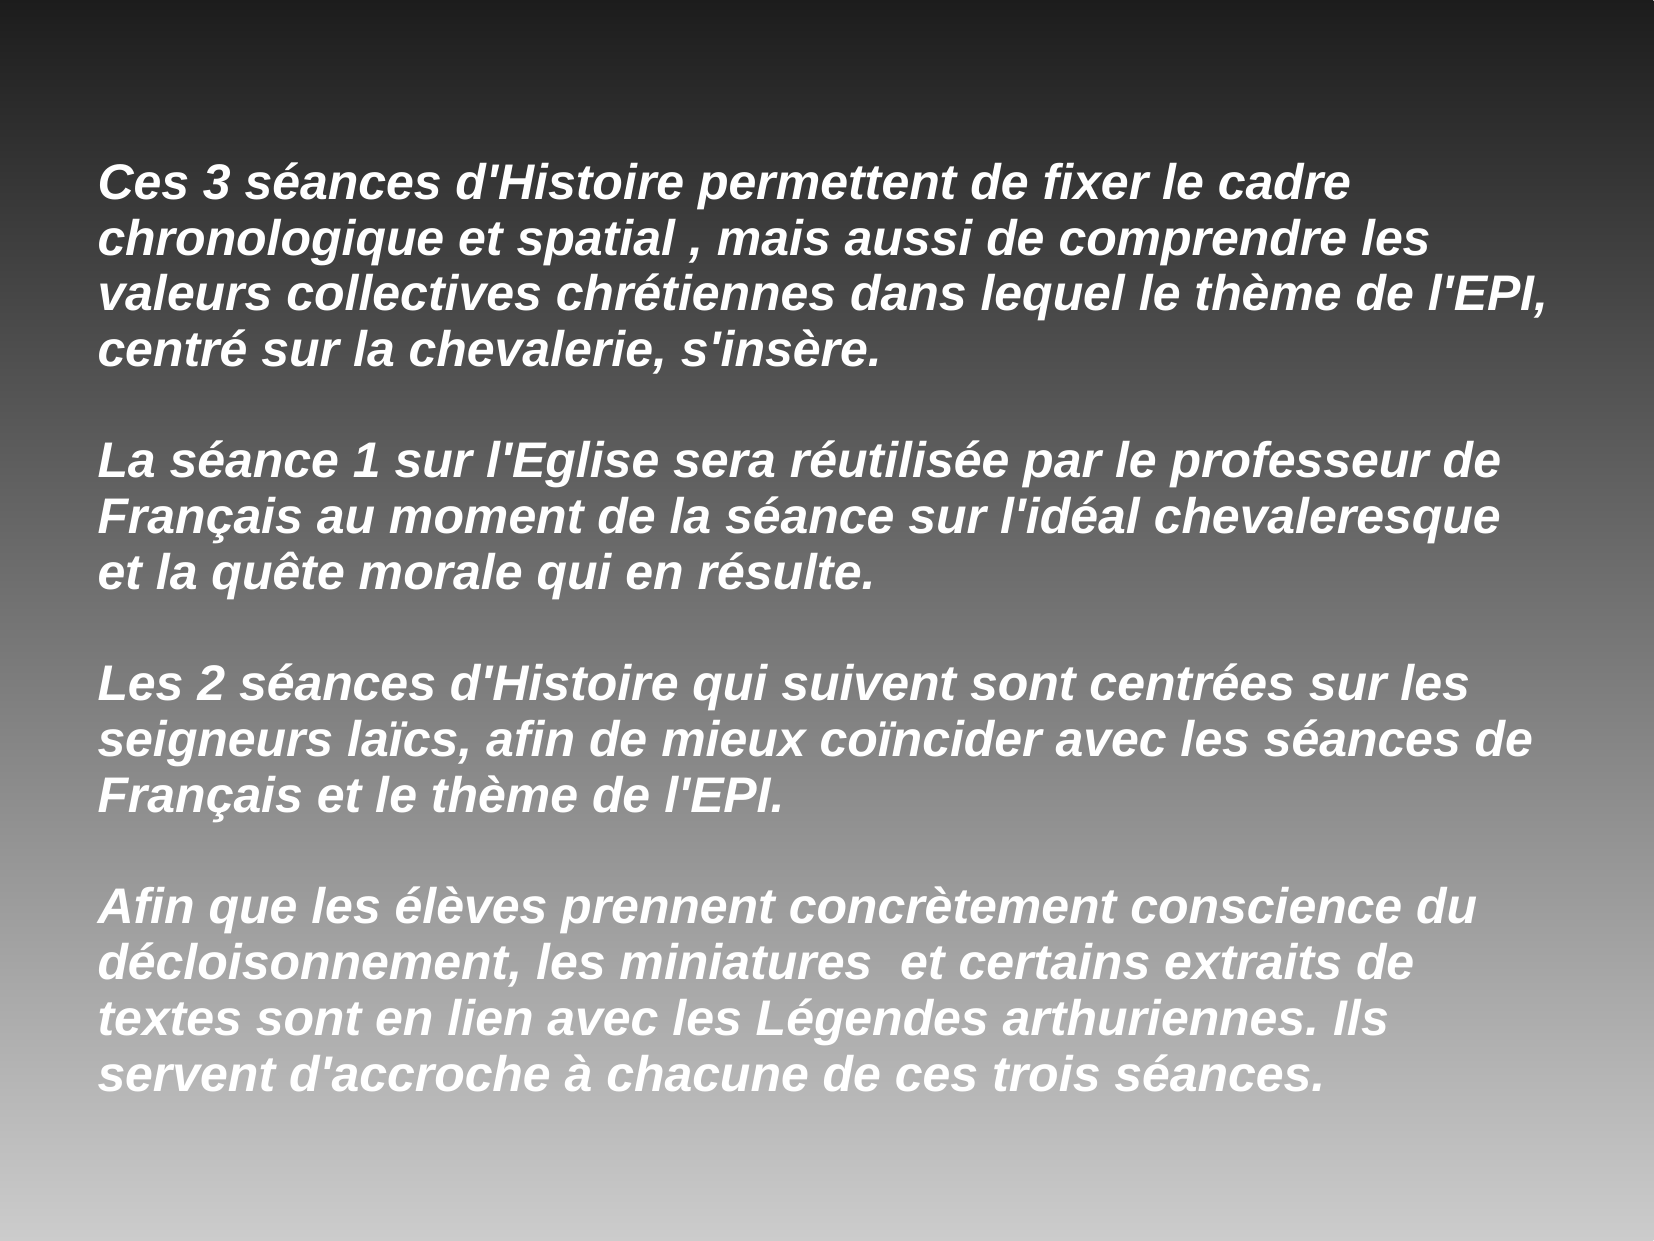

Ces 3 séances d'Histoire permettent de fixer le cadre chronologique et spatial , mais aussi de comprendre les valeurs collectives chrétiennes dans lequel le thème de l'EPI, centré sur la chevalerie, s'insère.
La séance 1 sur l'Eglise sera réutilisée par le professeur de Français au moment de la séance sur l'idéal chevaleresque et la quête morale qui en résulte.
Les 2 séances d'Histoire qui suivent sont centrées sur les seigneurs laïcs, afin de mieux coïncider avec les séances de Français et le thème de l'EPI.
Afin que les élèves prennent concrètement conscience du décloisonnement, les miniatures et certains extraits de textes sont en lien avec les Légendes arthuriennes. Ils servent d'accroche à chacune de ces trois séances.